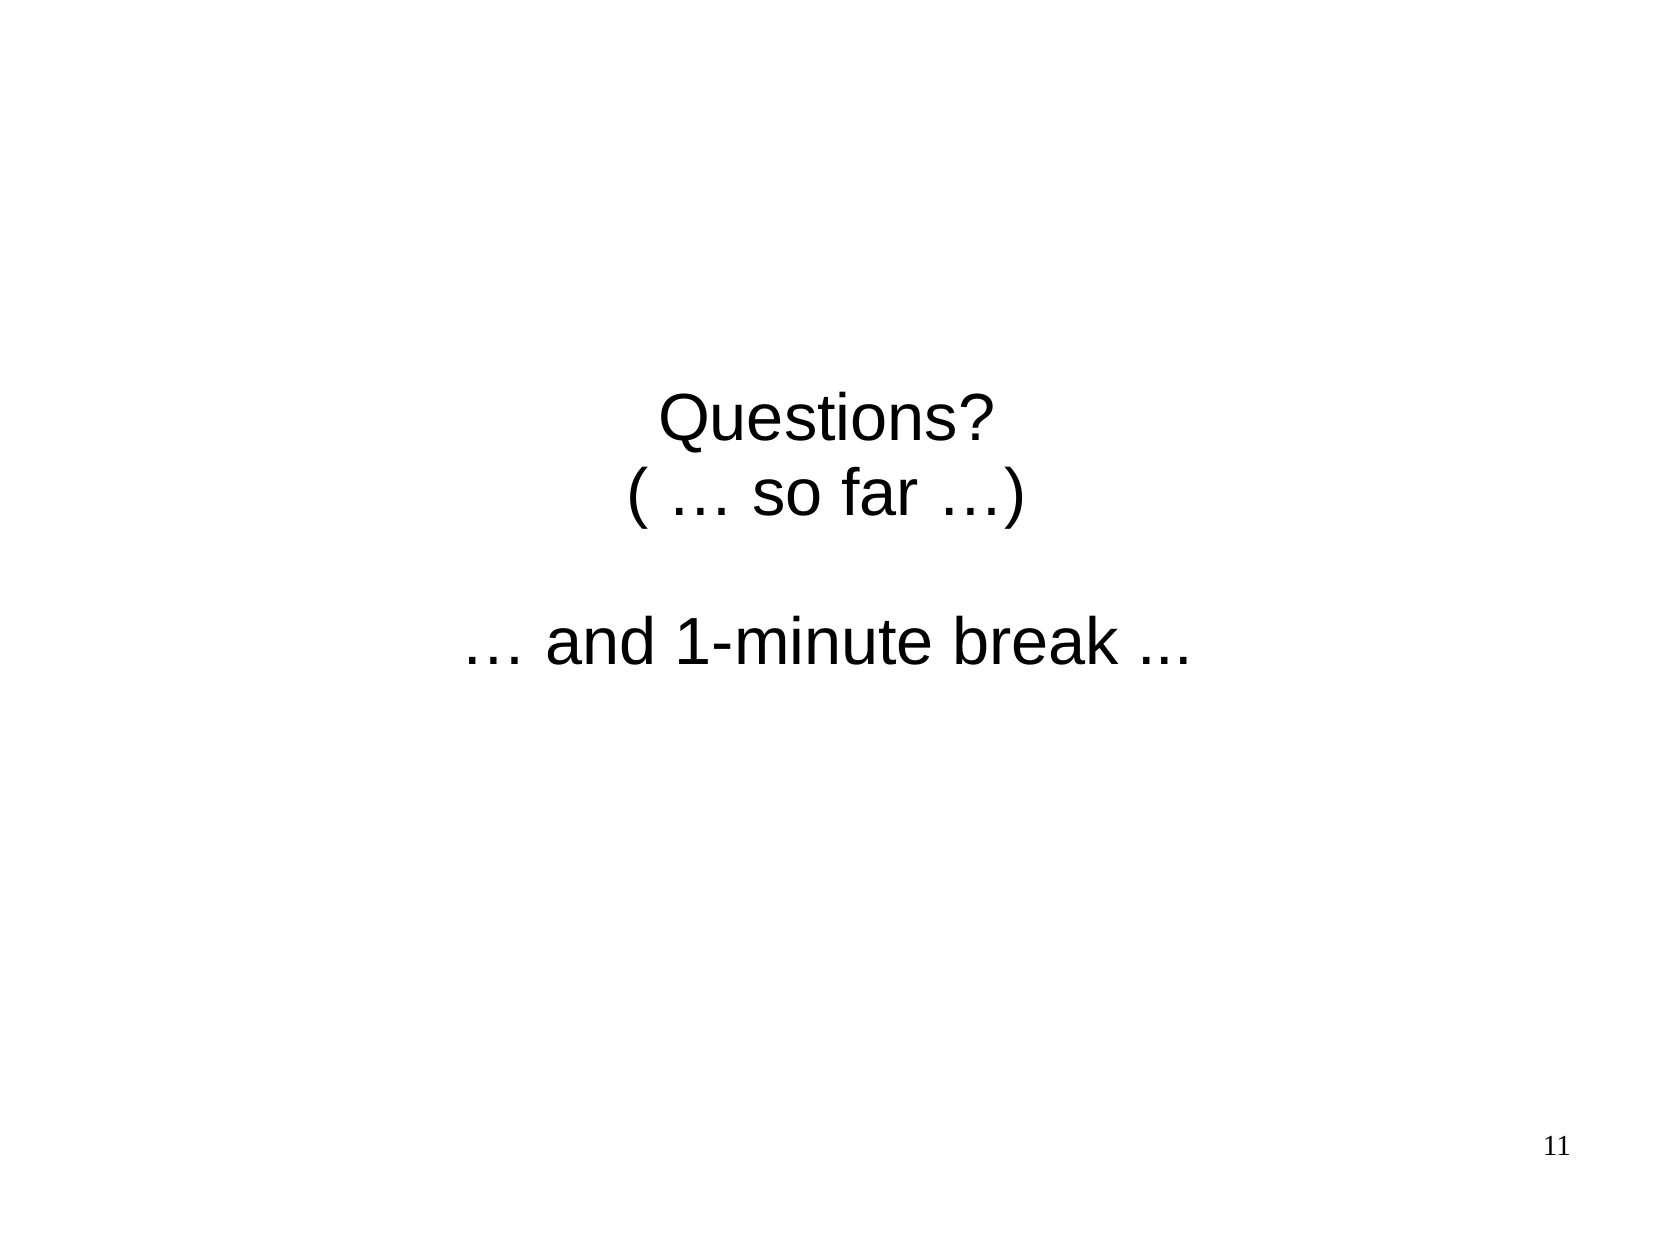

# Questions?
( … so far …)
… and 1-minute break ...
11